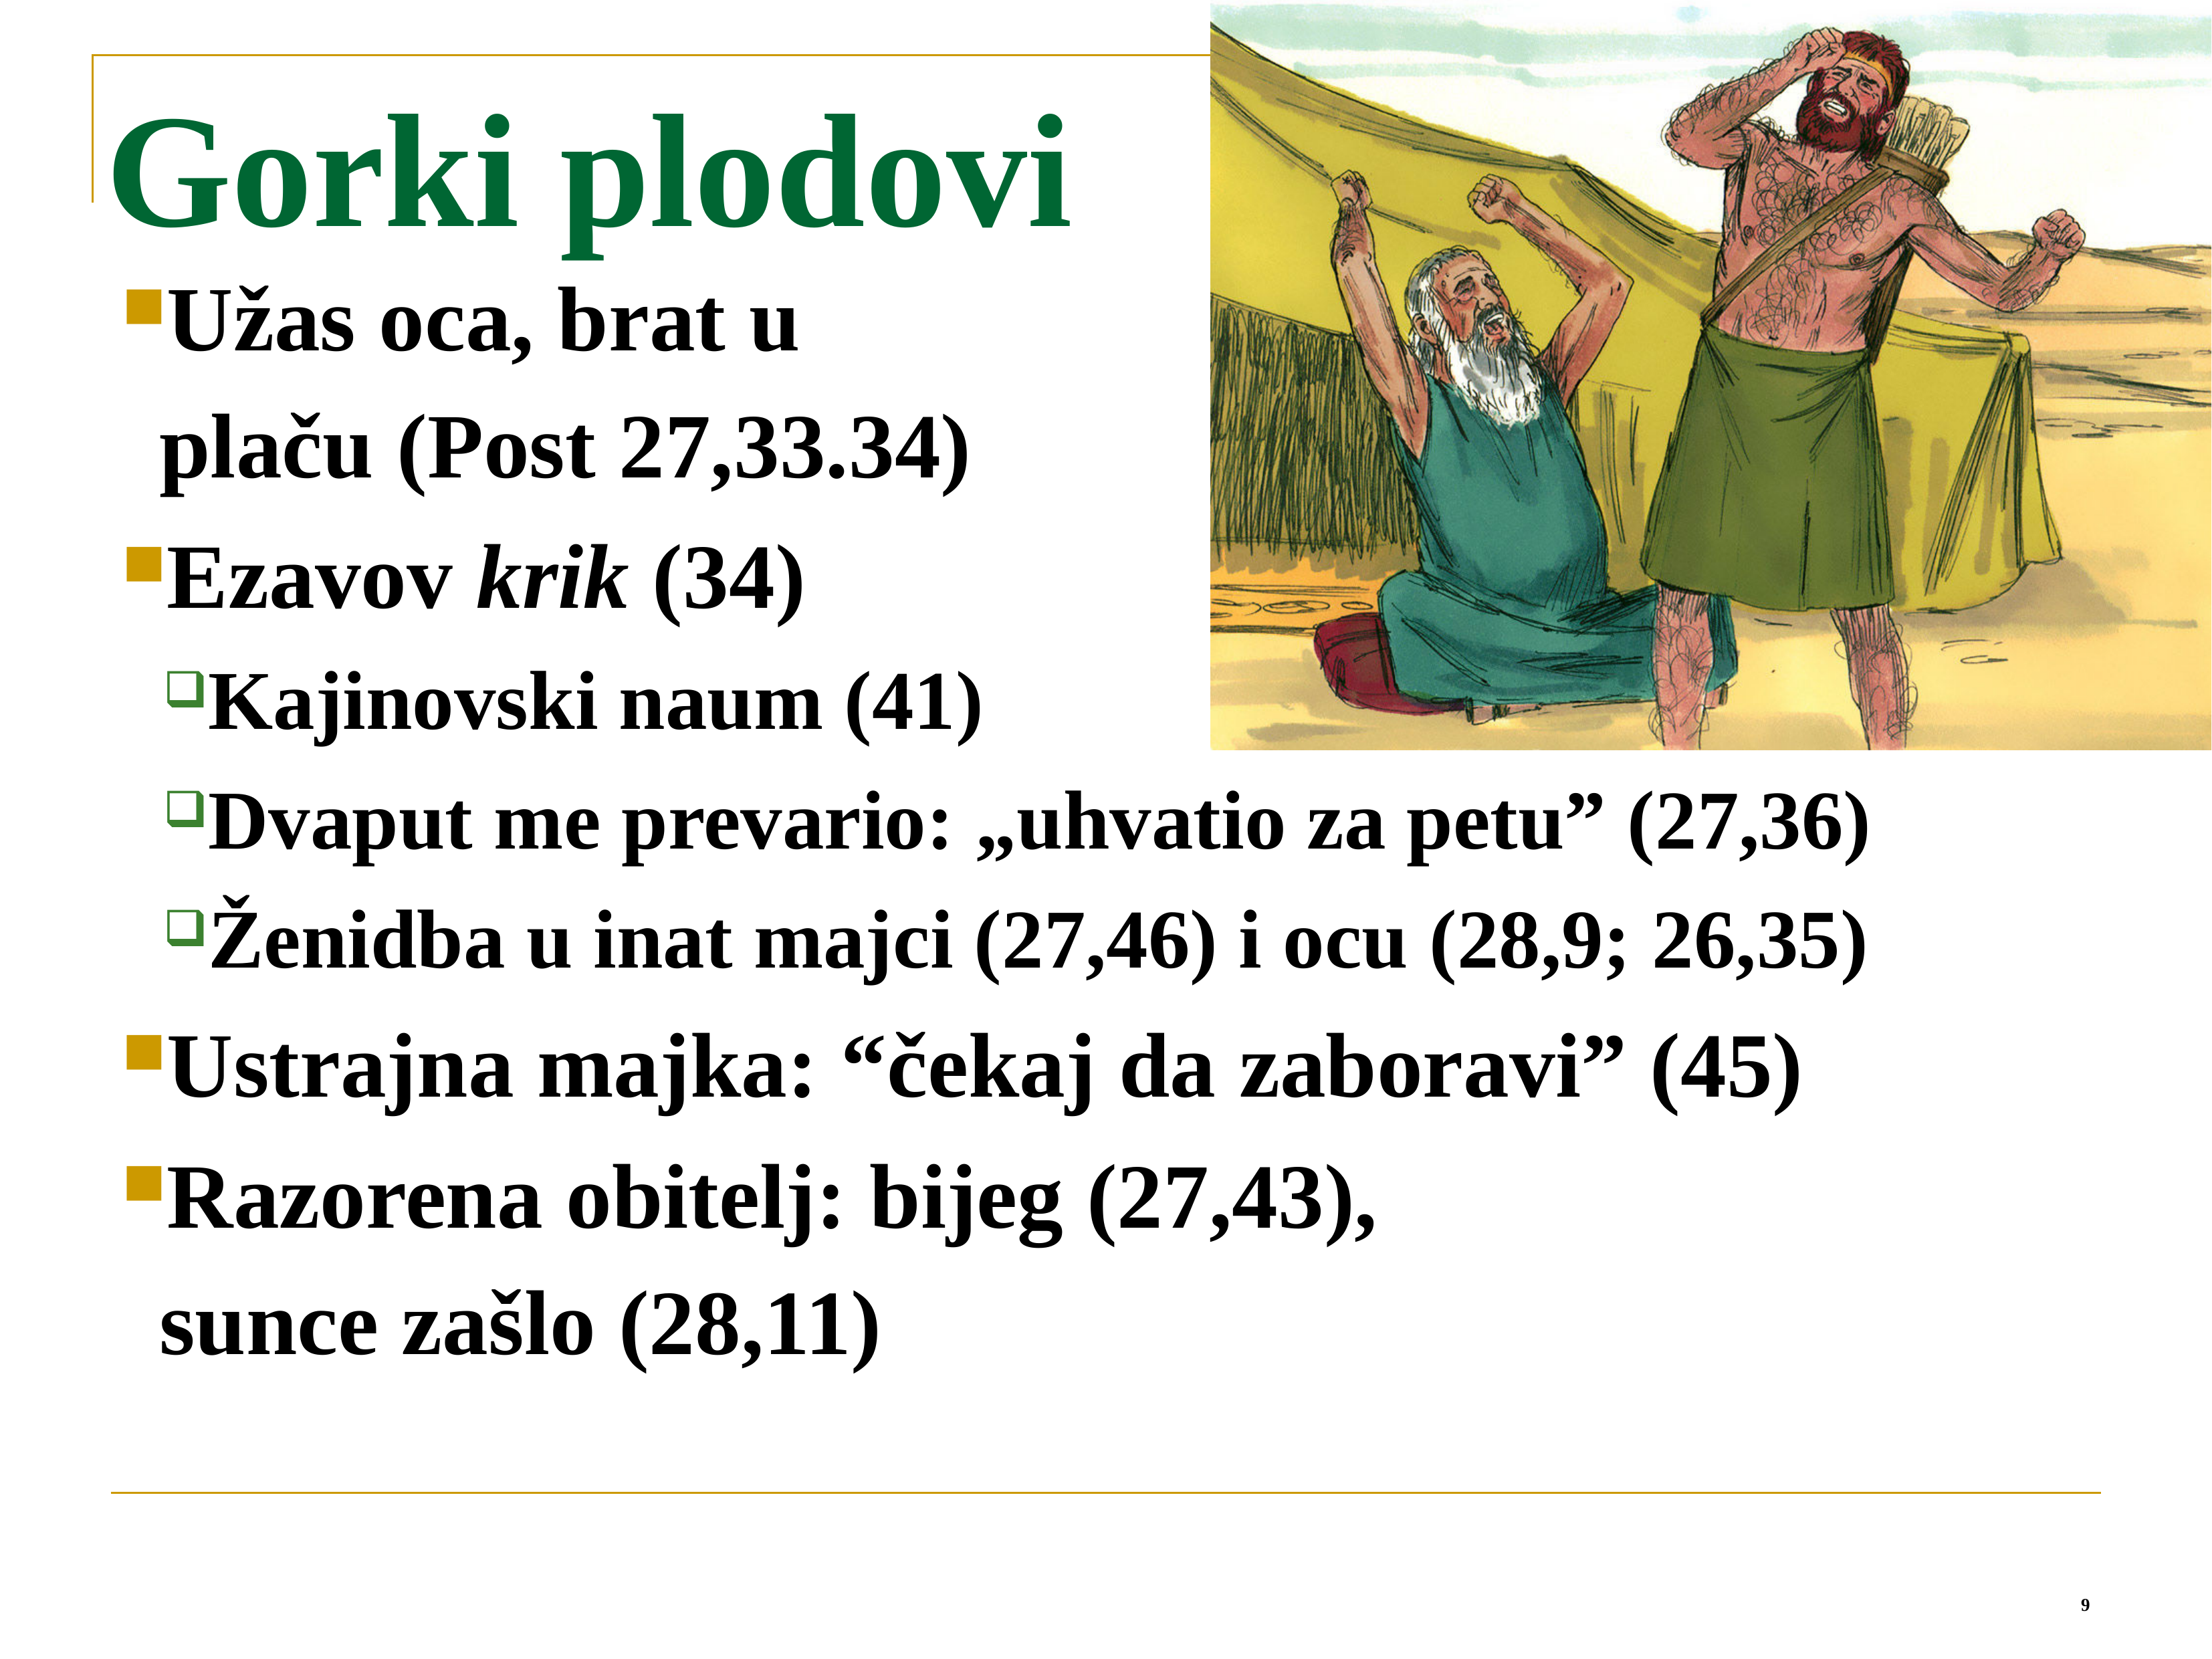

# Gorki plodovi
Užas oca, brat u
plaču (Post 27,33.34)
Ezavov krik (34)
Kajinovski naum (41)
Dvaput me prevario: „uhvatio za petu” (27,36)
Ženidba u inat majci (27,46) i ocu (28,9; 26,35)
Ustrajna majka: “čekaj da zaboravi” (45)
Razorena obitelj: bijeg (27,43),
sunce zašlo (28,11)
9